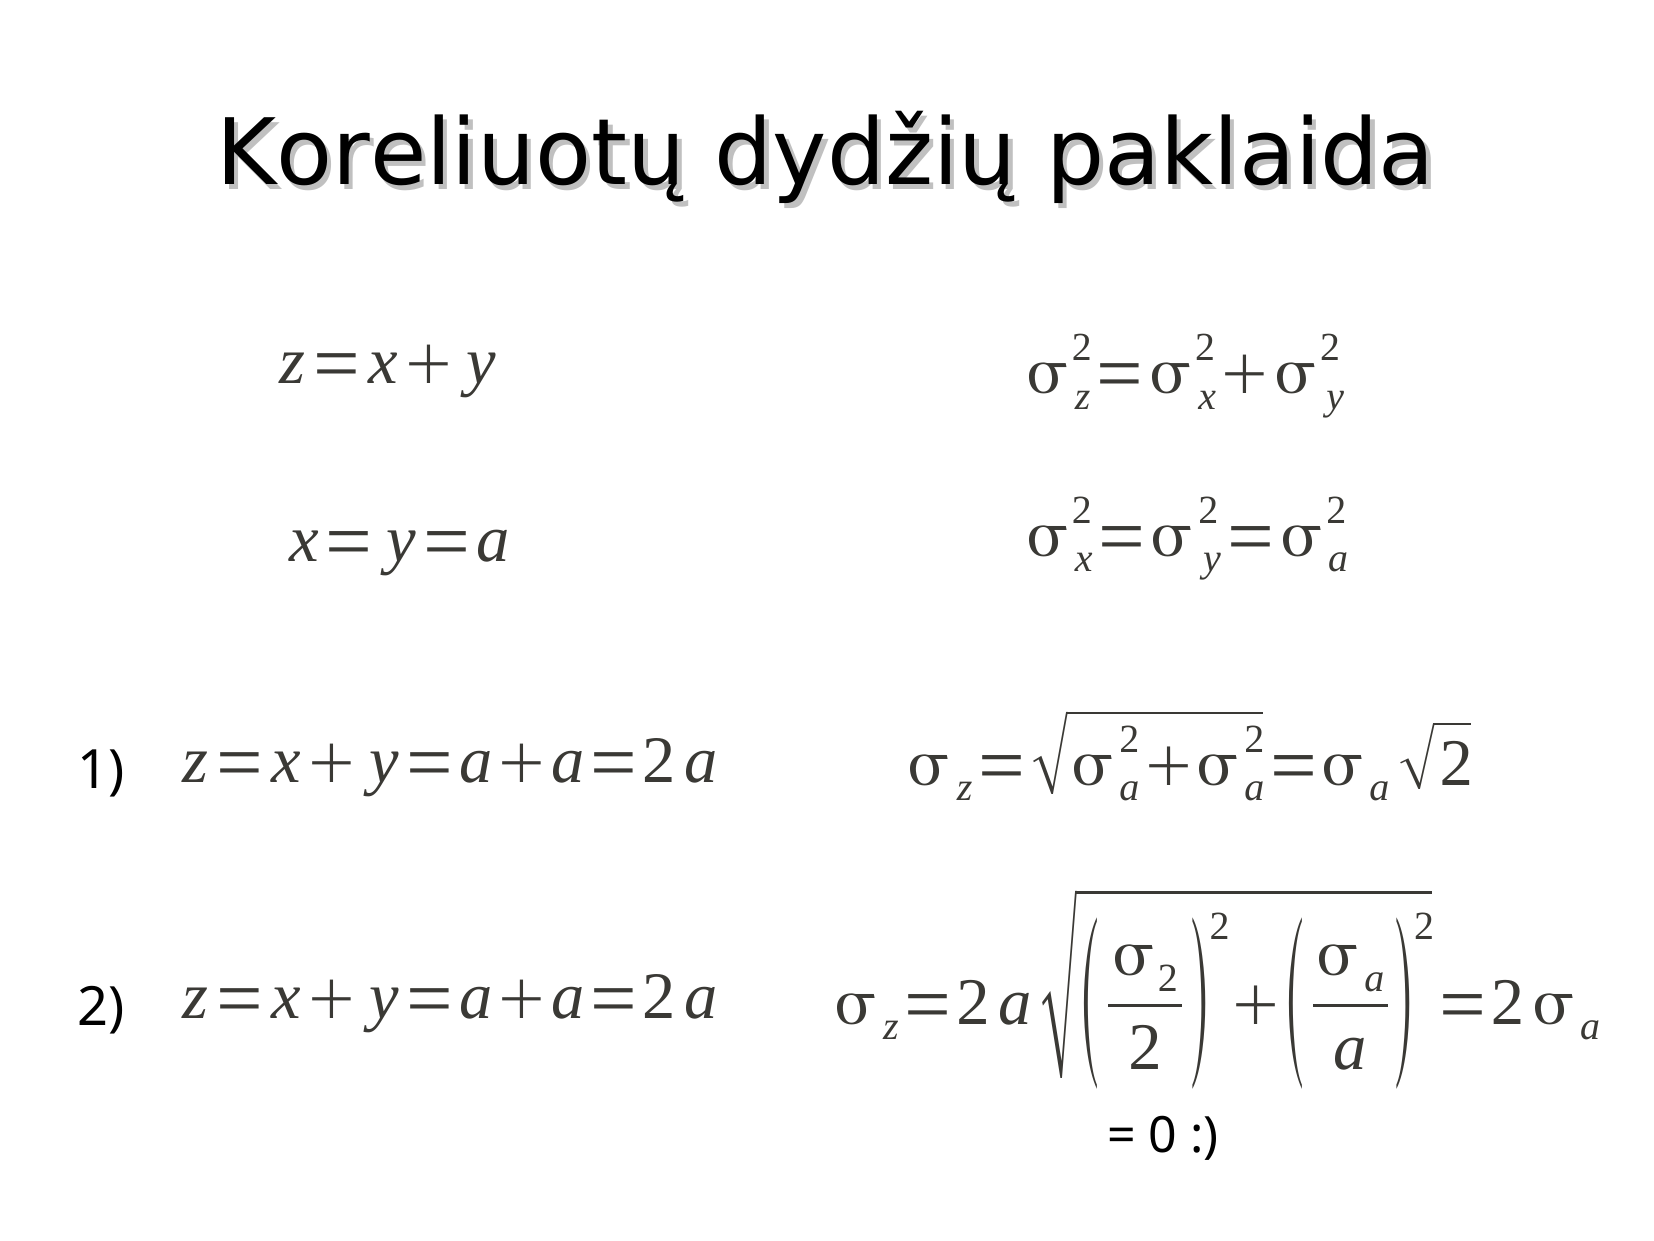

# Koreliuotų dydžių paklaida
1)
2)
= 0 :)